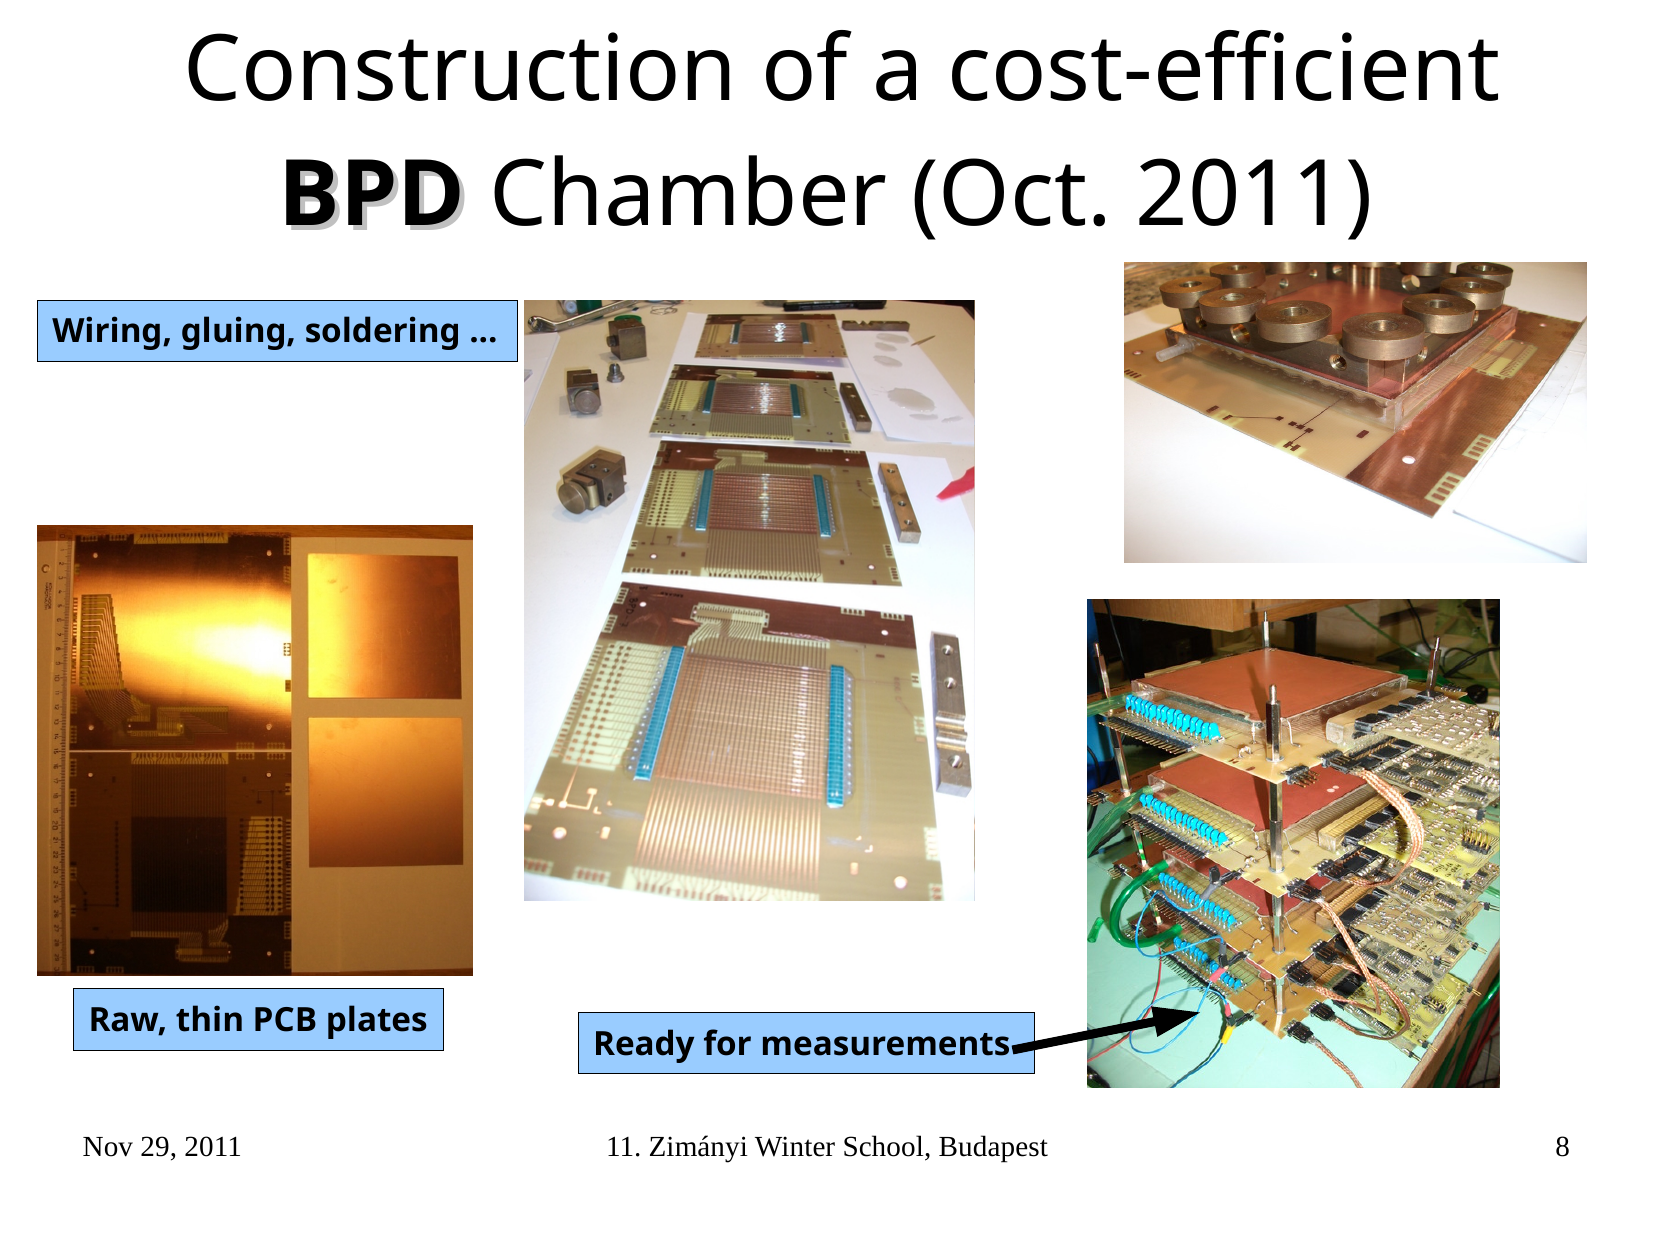

# Construction of a cost-efficient BPD Chamber (Oct. 2011)
Wiring, gluing, soldering ...
Raw, thin PCB plates
Ready for measurements
Nov 29, 2011
11. Zimányi Winter School, Budapest
8